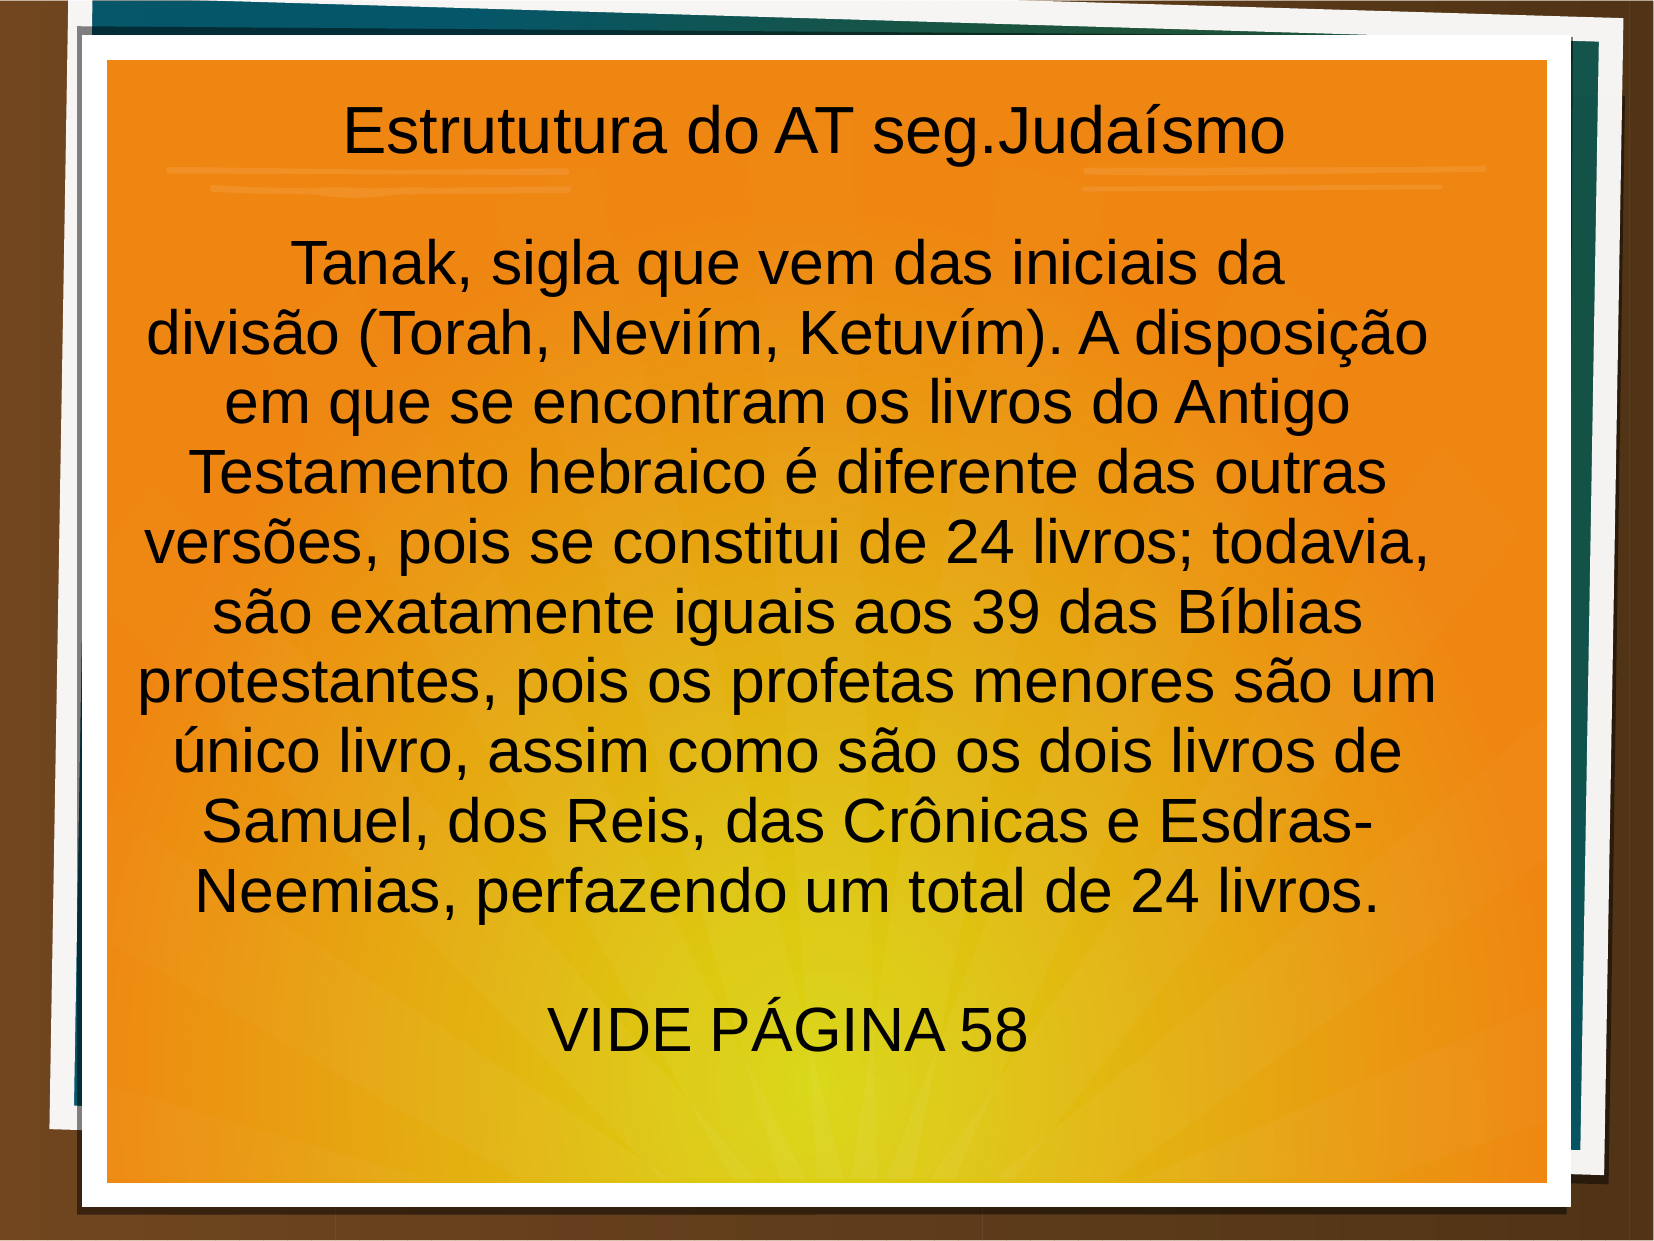

# Estrututura do AT seg.Judaísmo
Tanak, sigla que vem das iniciais da
divisão (Torah, Neviím, Ketuvím). A disposição em que se encontram os livros do Antigo Testamento hebraico é diferente das outras versões, pois se constitui de 24 livros; todavia, são exatamente iguais aos 39 das Bíblias
protestantes, pois os profetas menores são um único livro, assim como são os dois livros de Samuel, dos Reis, das Crônicas e Esdras-Neemias, perfazendo um total de 24 livros.
VIDE PÁGINA 58